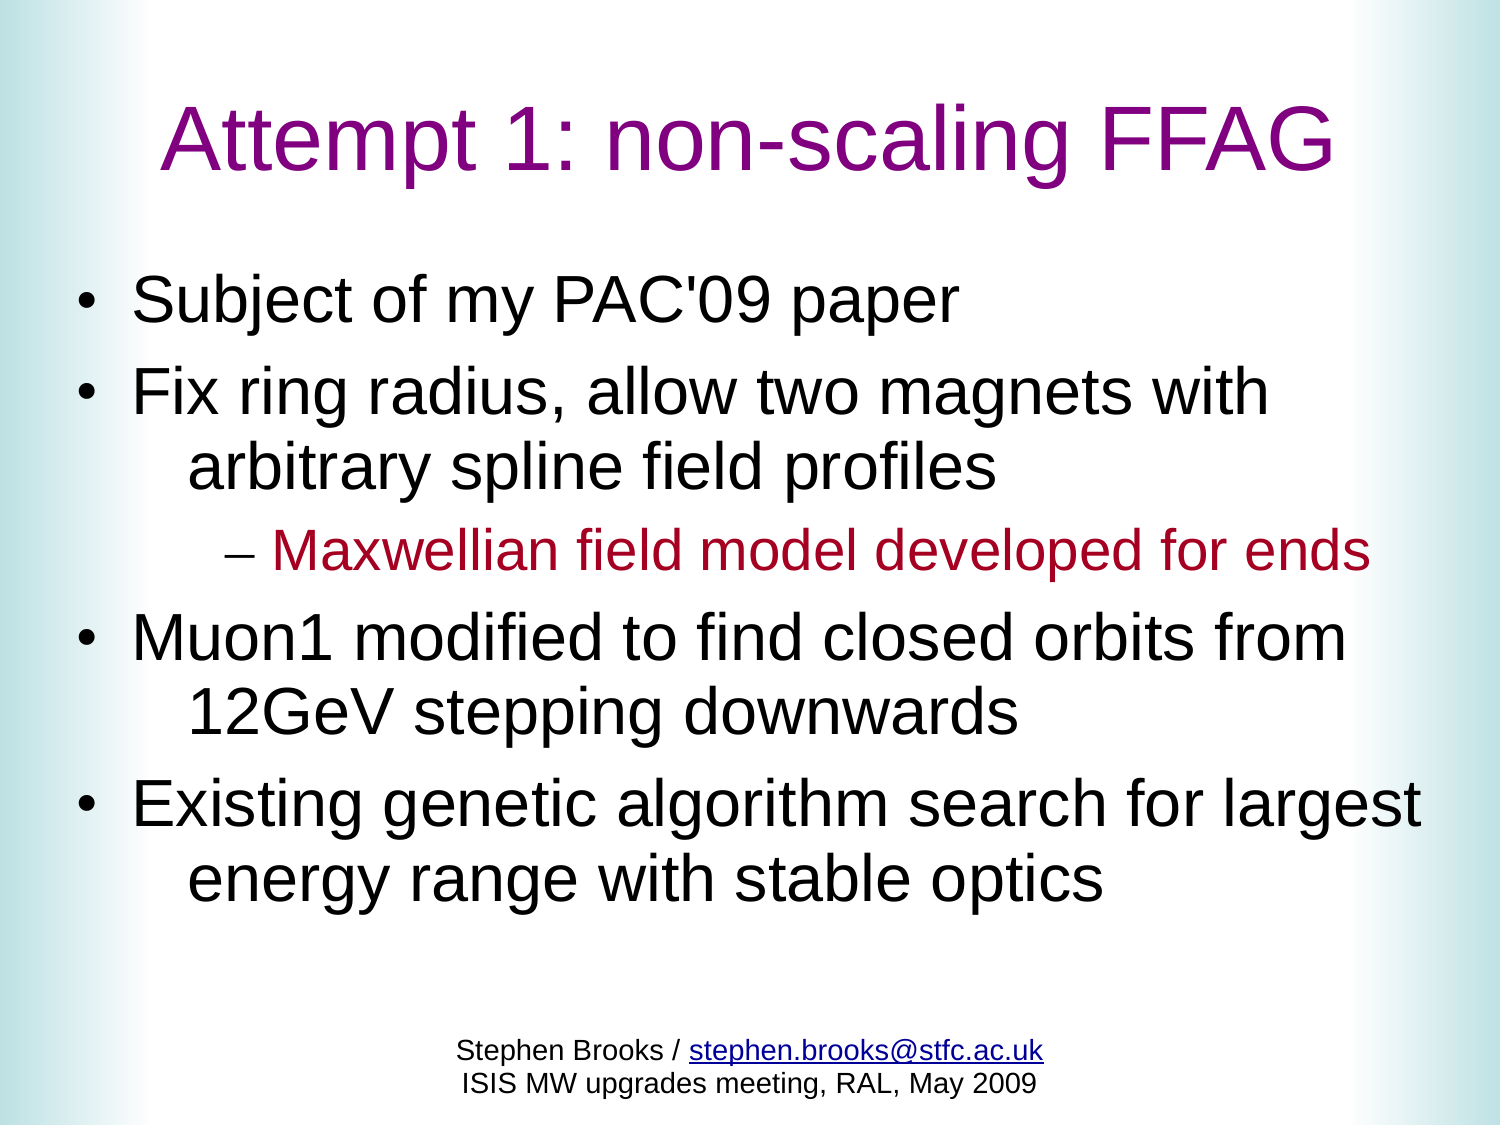

# Attempt 1: non-scaling FFAG
Subject of my PAC'09 paper
Fix ring radius, allow two magnets with arbitrary spline field profiles
Maxwellian field model developed for ends
Muon1 modified to find closed orbits from 12GeV stepping downwards
Existing genetic algorithm search for largest energy range with stable optics